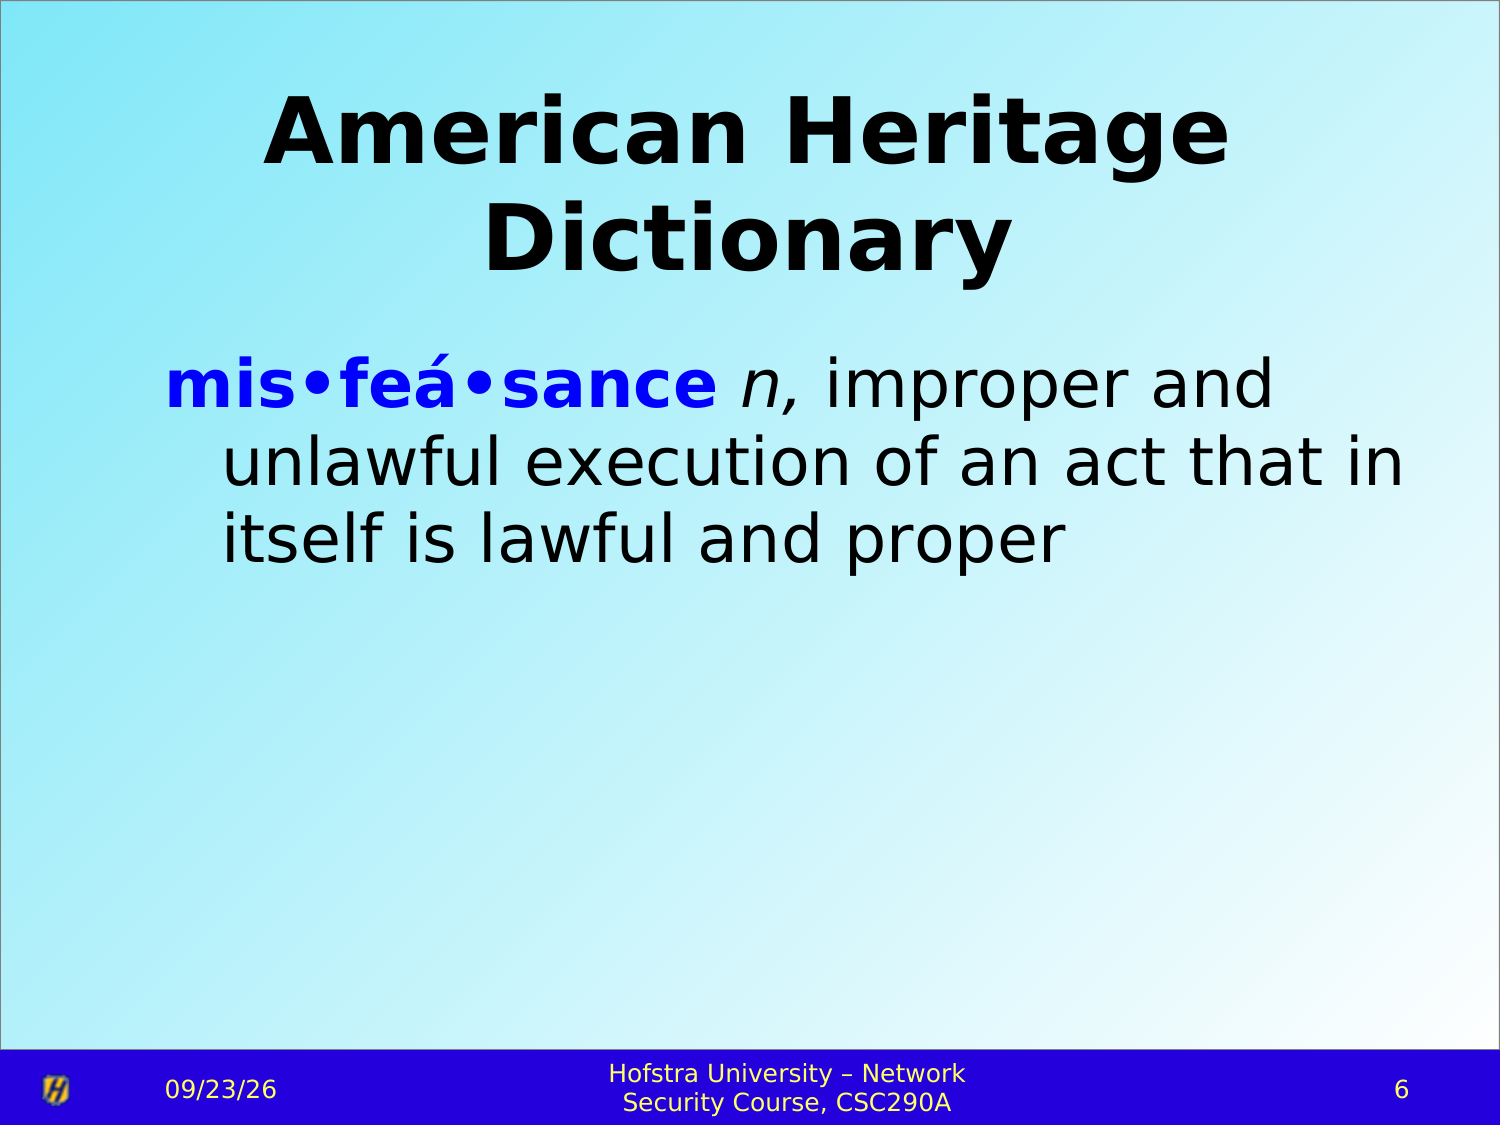

# American Heritage Dictionary
mis•feá•sance n, improper and unlawful execution of an act that in itself is lawful and proper
6